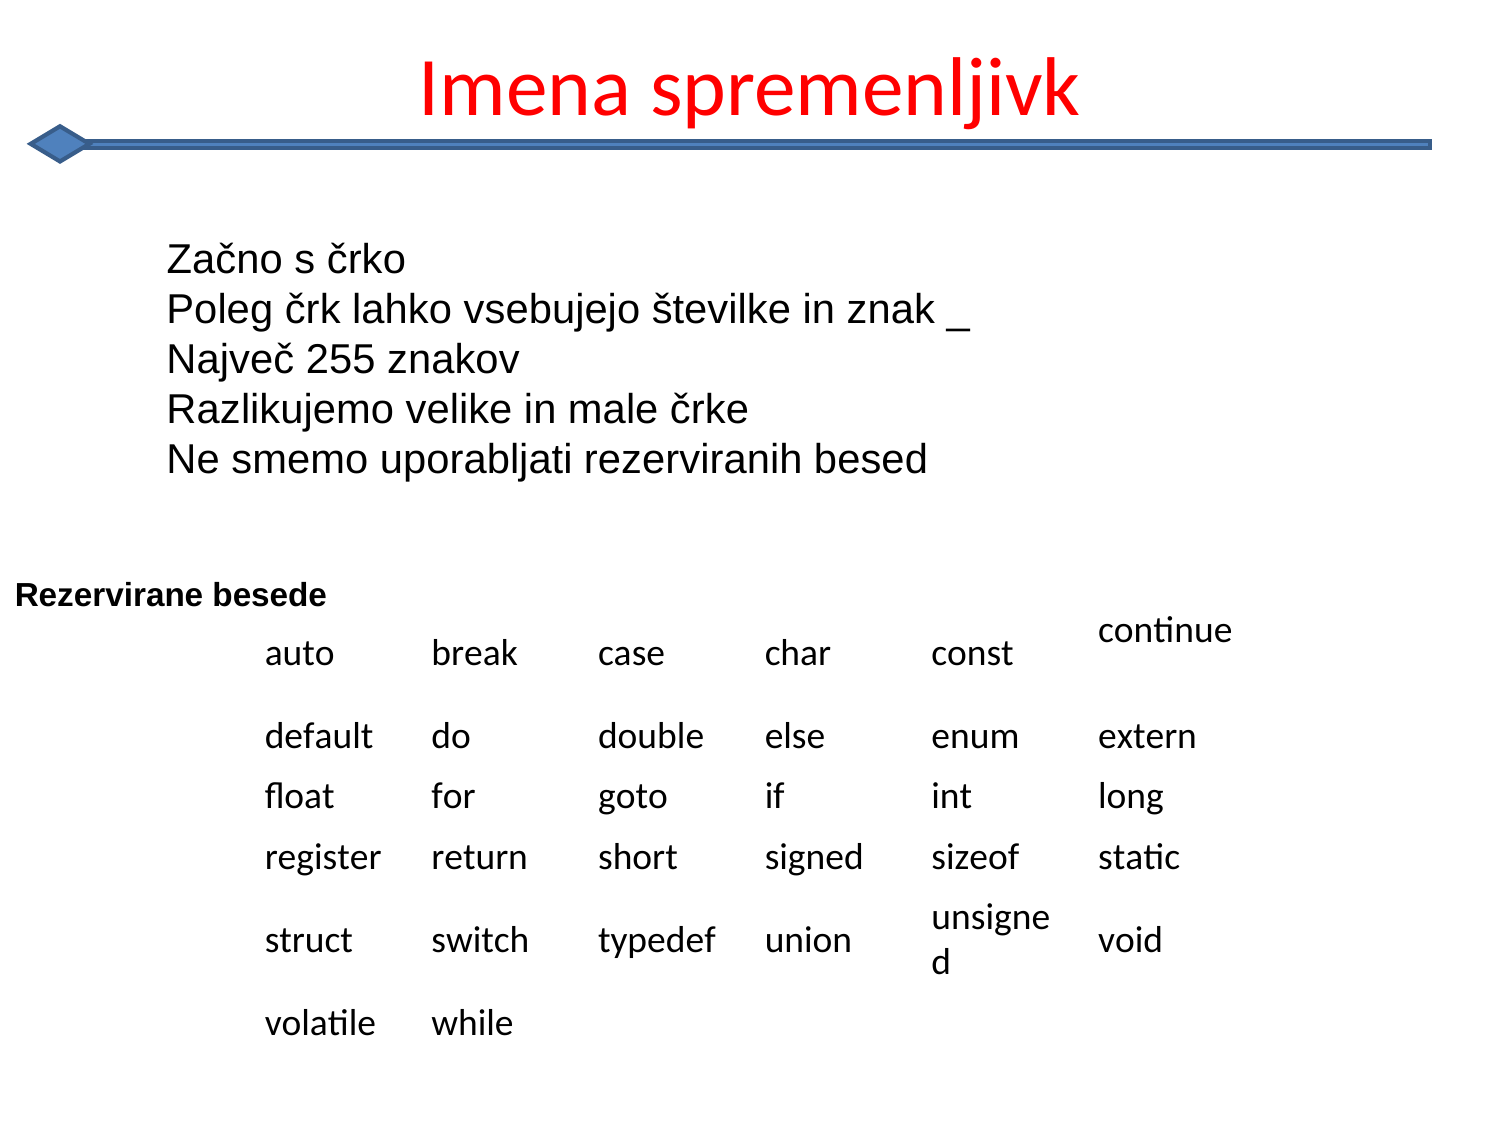

# Imena spremenljivk
 Začno s črko
 Poleg črk lahko vsebujejo številke in znak _
 Največ 255 znakov
 Razlikujemo velike in male črke
 Ne smemo uporabljati rezerviranih besed
Rezervirane besede
| auto | break | case | char | const | continue |
| --- | --- | --- | --- | --- | --- |
| default | do | double | else | enum | extern |
| float | for | goto | if | int | long |
| register | return | short | signed | sizeof | static |
| struct | switch | typedef | union | unsigned | void |
| volatile | while | | | | |